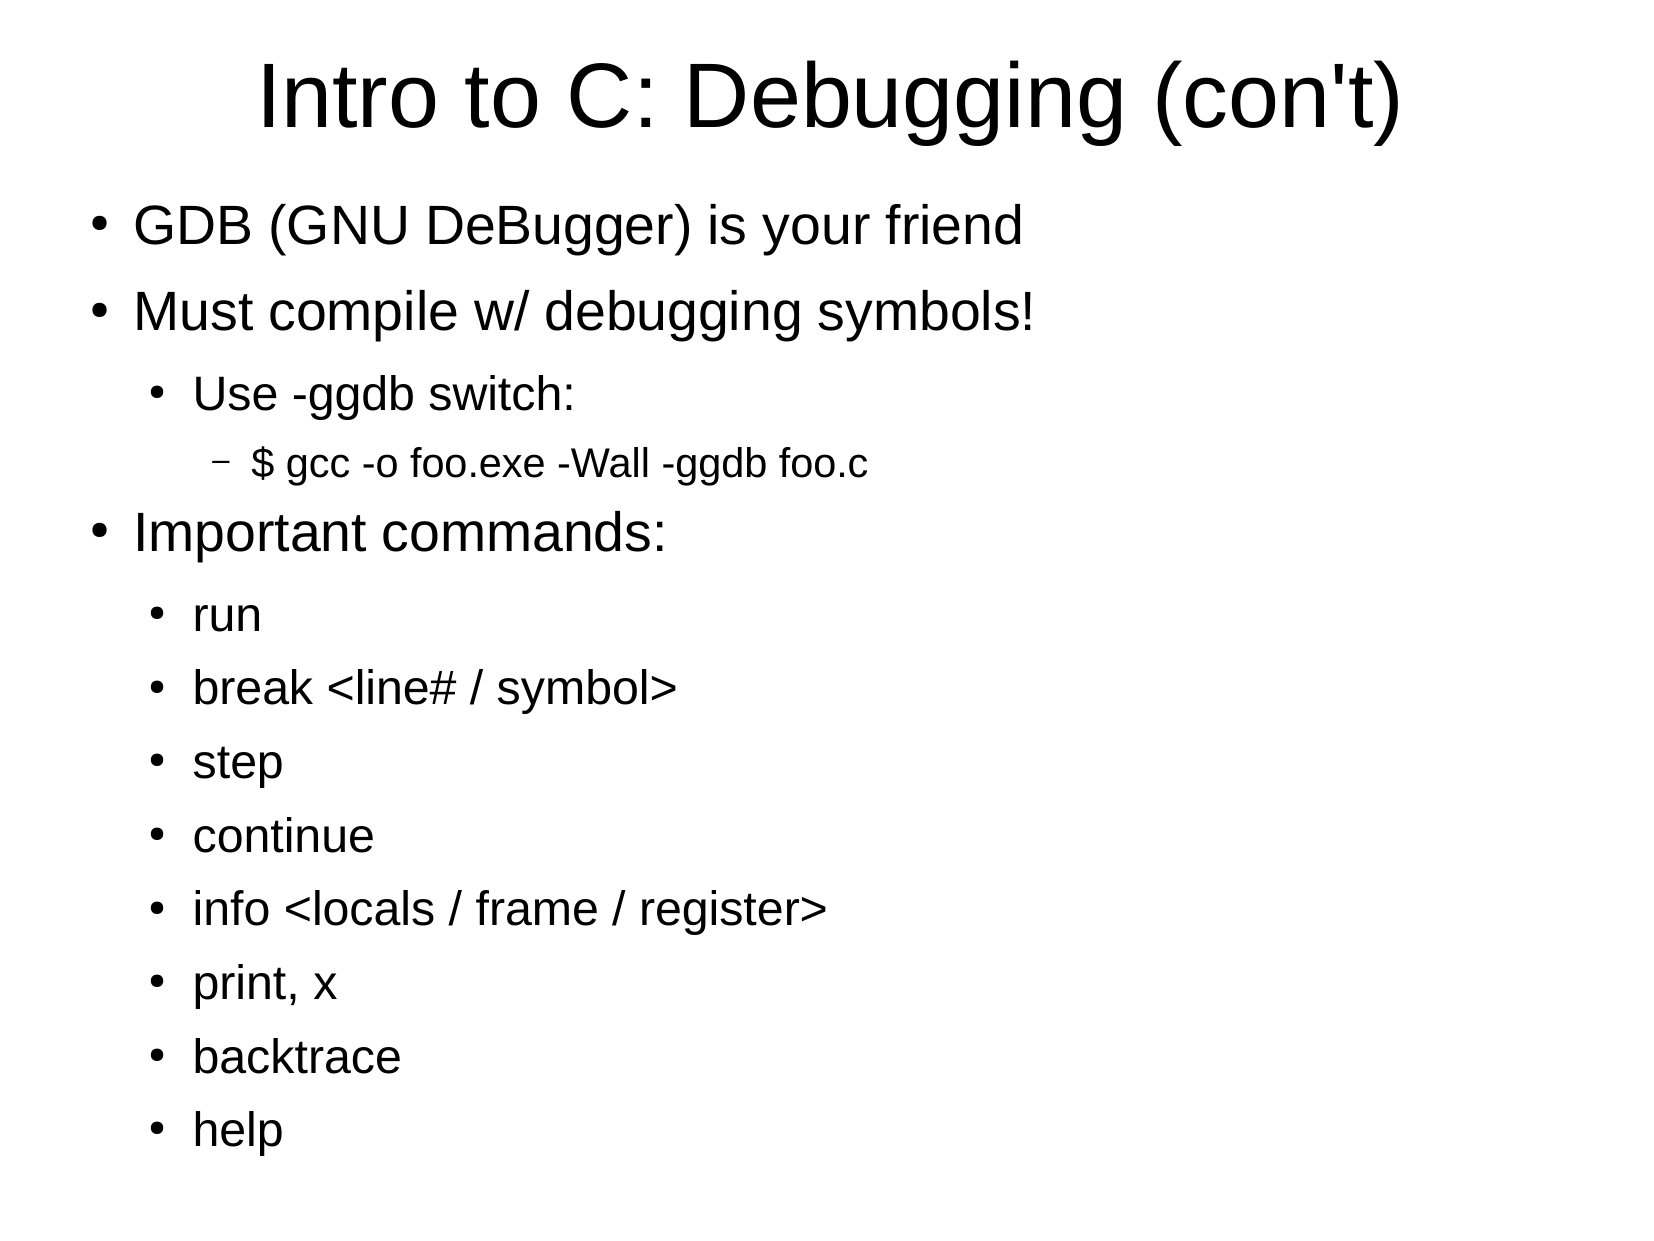

# Intro to C: Debugging (con't)
GDB (GNU DeBugger) is your friend
Must compile w/ debugging symbols!
Use -ggdb switch:
$ gcc -o foo.exe -Wall -ggdb foo.c
Important commands:
run
break <line# / symbol>
step
continue
info <locals / frame / register>
print, x
backtrace
help